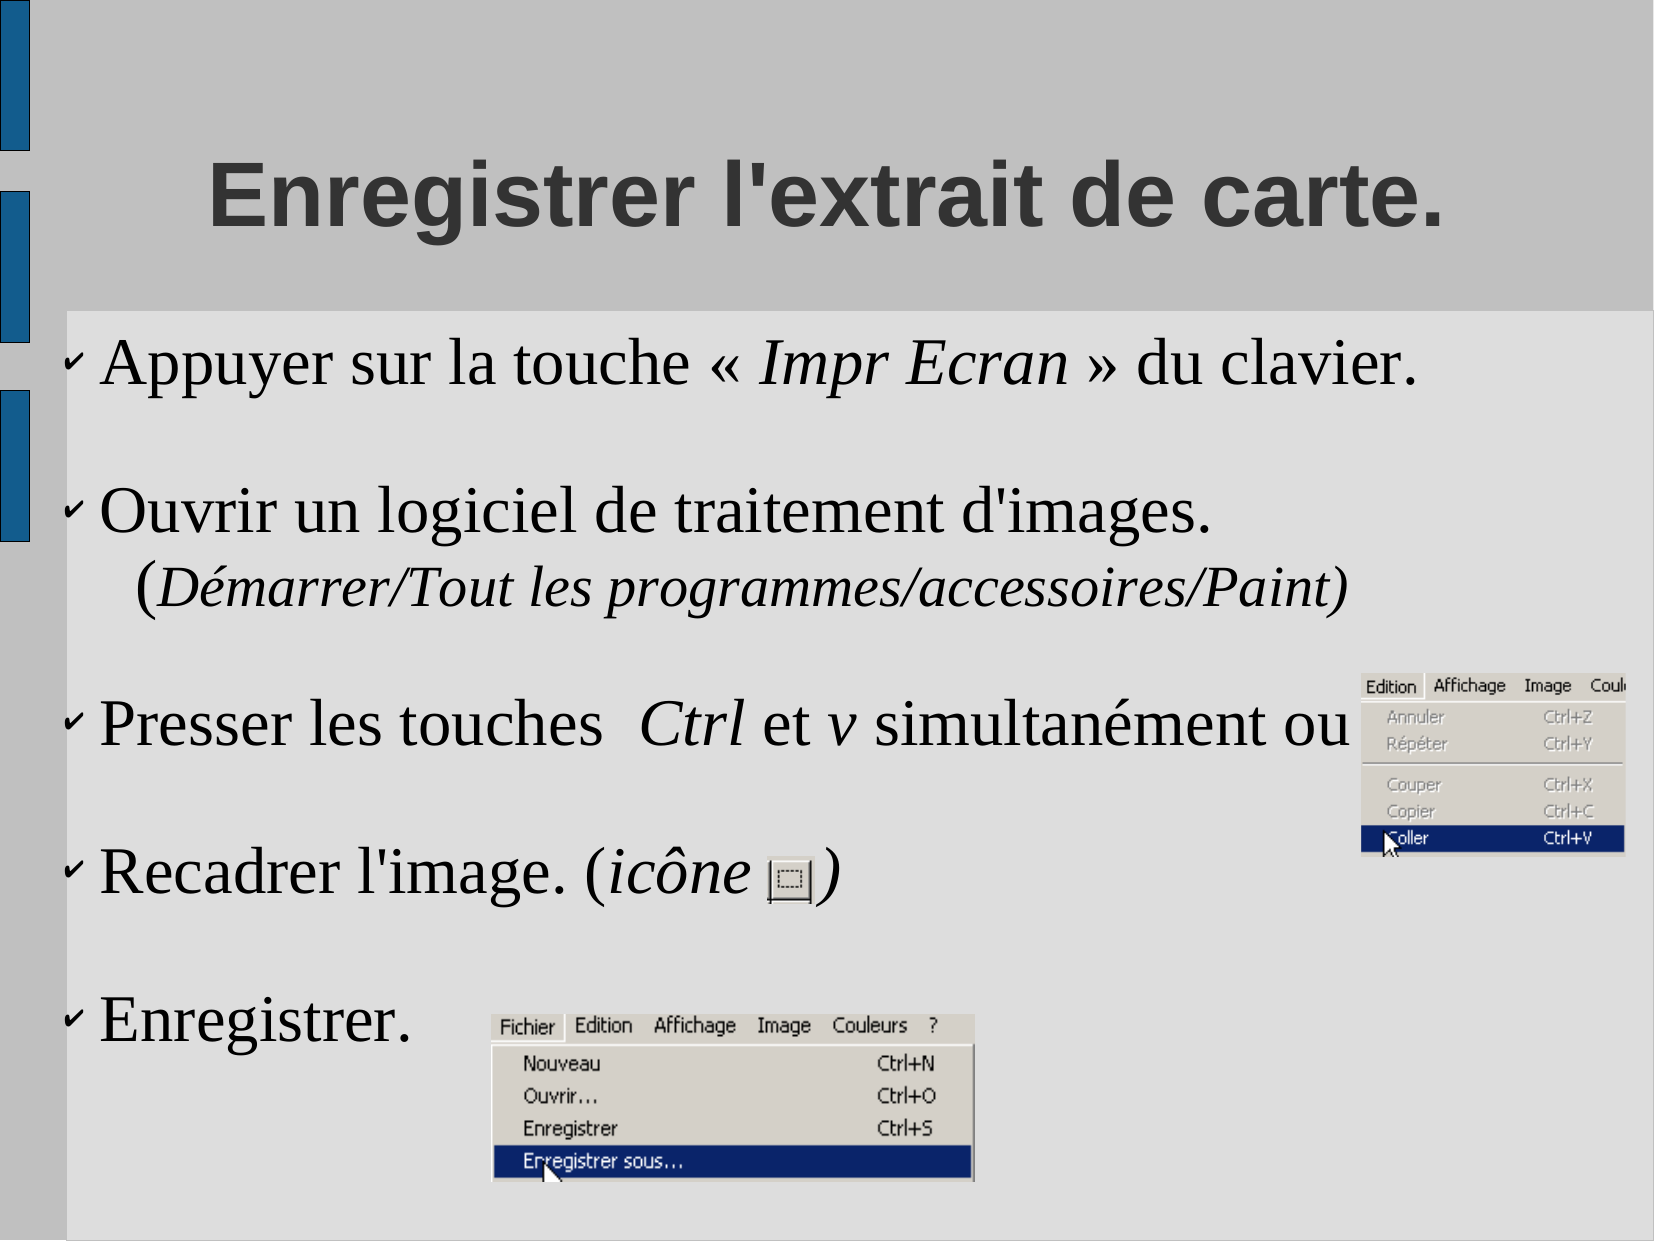

# Enregistrer l'extrait de carte.
Appuyer sur la touche « Impr Ecran » du clavier.
Ouvrir un logiciel de traitement d'images.(Démarrer/Tout les programmes/accessoires/Paint)
Presser les touches  Ctrl et v simultanément ou
Recadrer l'image. (icône )
Enregistrer.